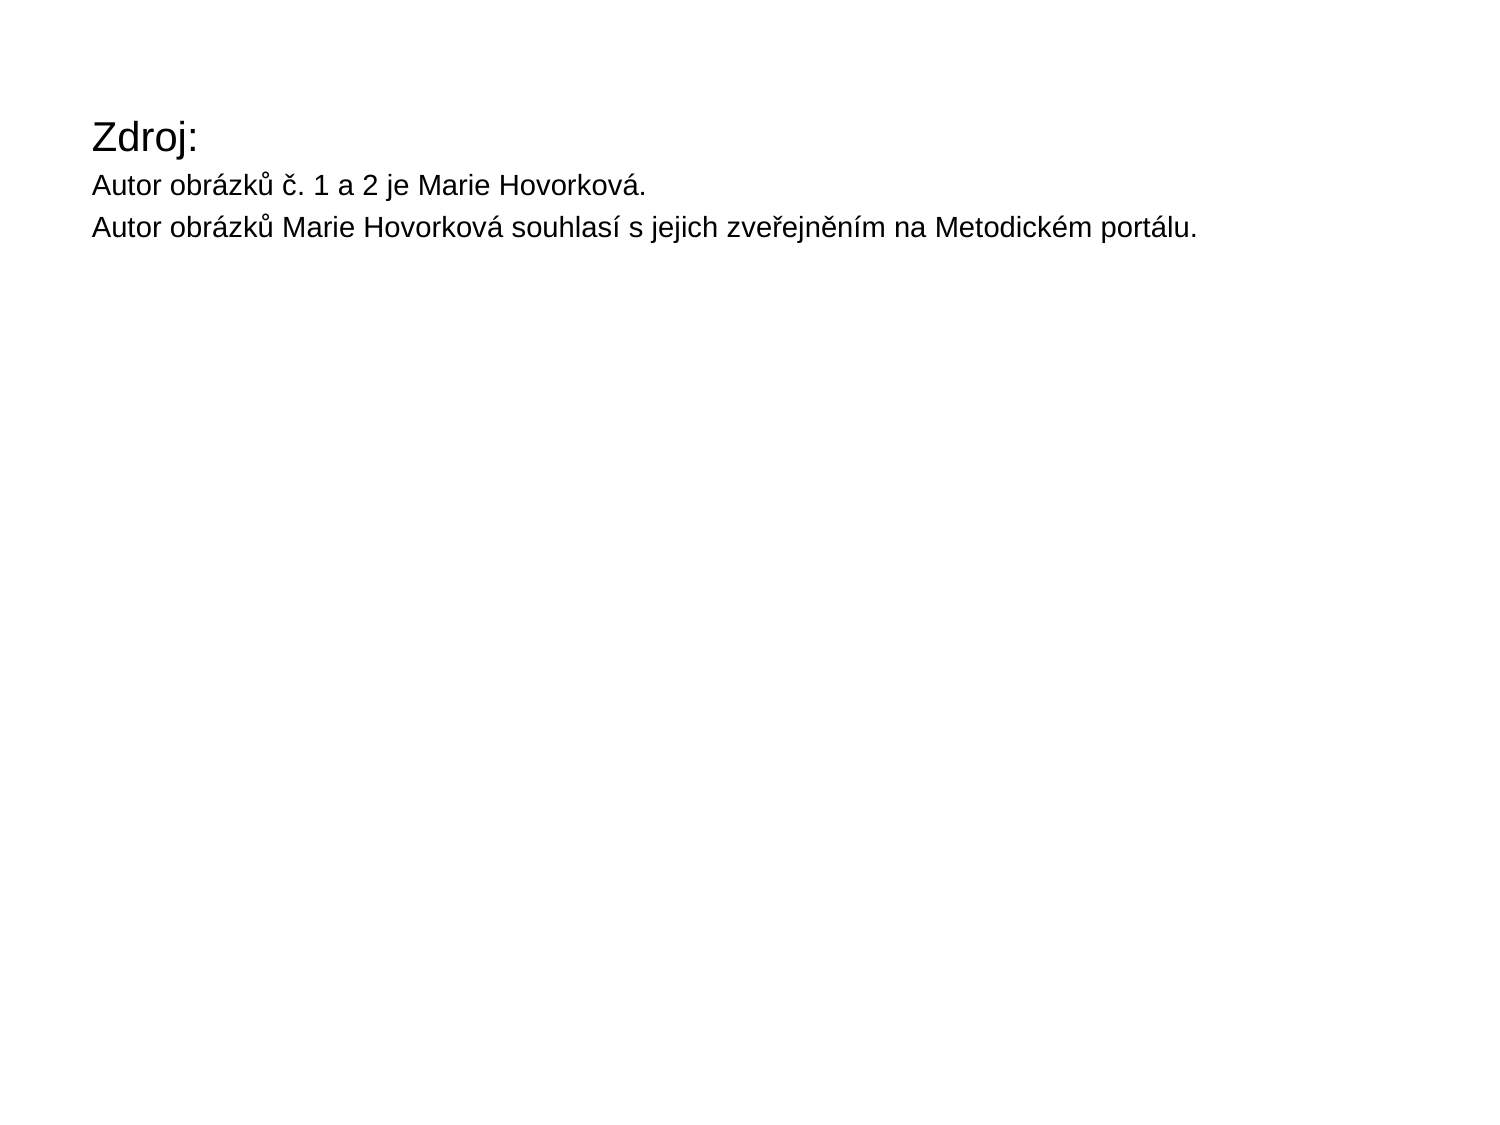

# Zdroj:
Autor obrázků č. 1 a 2 je Marie Hovorková.
Autor obrázků Marie Hovorková souhlasí s jejich zveřejněním na Metodickém portálu.